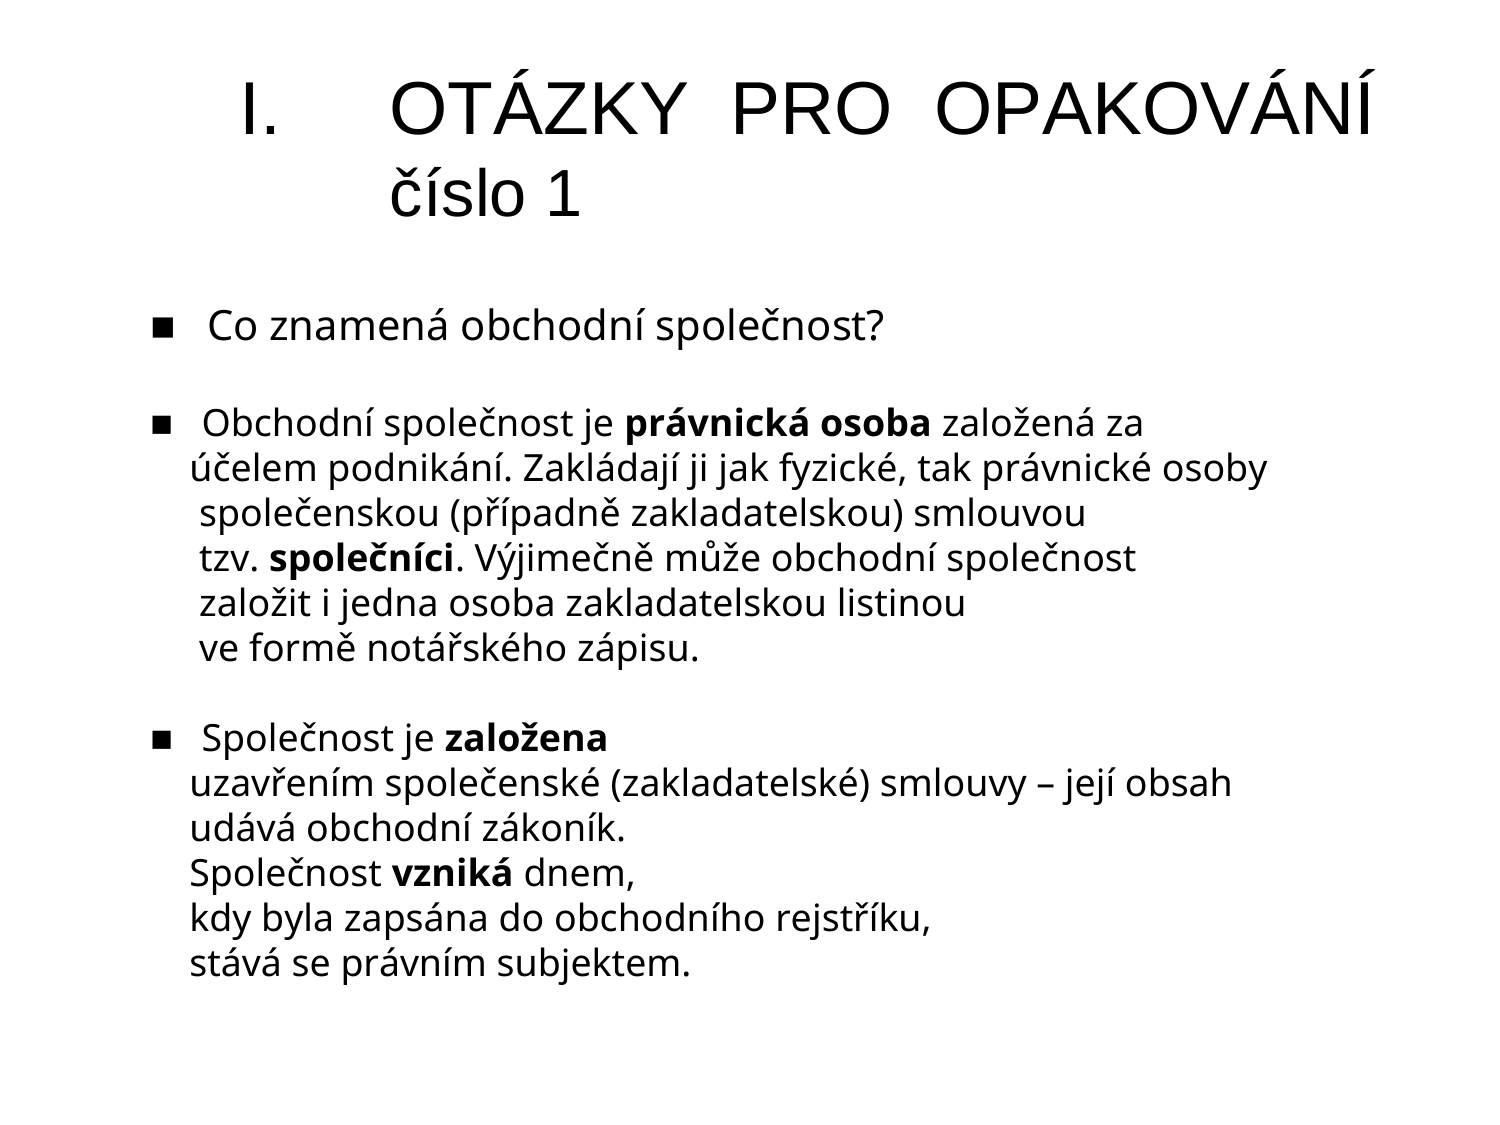

# OTÁZKY PRO OPAKOVÁNÍ číslo 1
■ Co znamená obchodní společnost?
■ Obchodní společnost je právnická osoba založená za
 účelem podnikání. Zakládají ji jak fyzické, tak právnické osoby
 společenskou (případně zakladatelskou) smlouvou
 tzv. společníci. Výjimečně může obchodní společnost
 založit i jedna osoba zakladatelskou listinou
 ve formě notářského zápisu.
■ Společnost je založena
 uzavřením společenské (zakladatelské) smlouvy – její obsah
 udává obchodní zákoník.
 Společnost vzniká dnem,
 kdy byla zapsána do obchodního rejstříku,
 stává se právním subjektem.